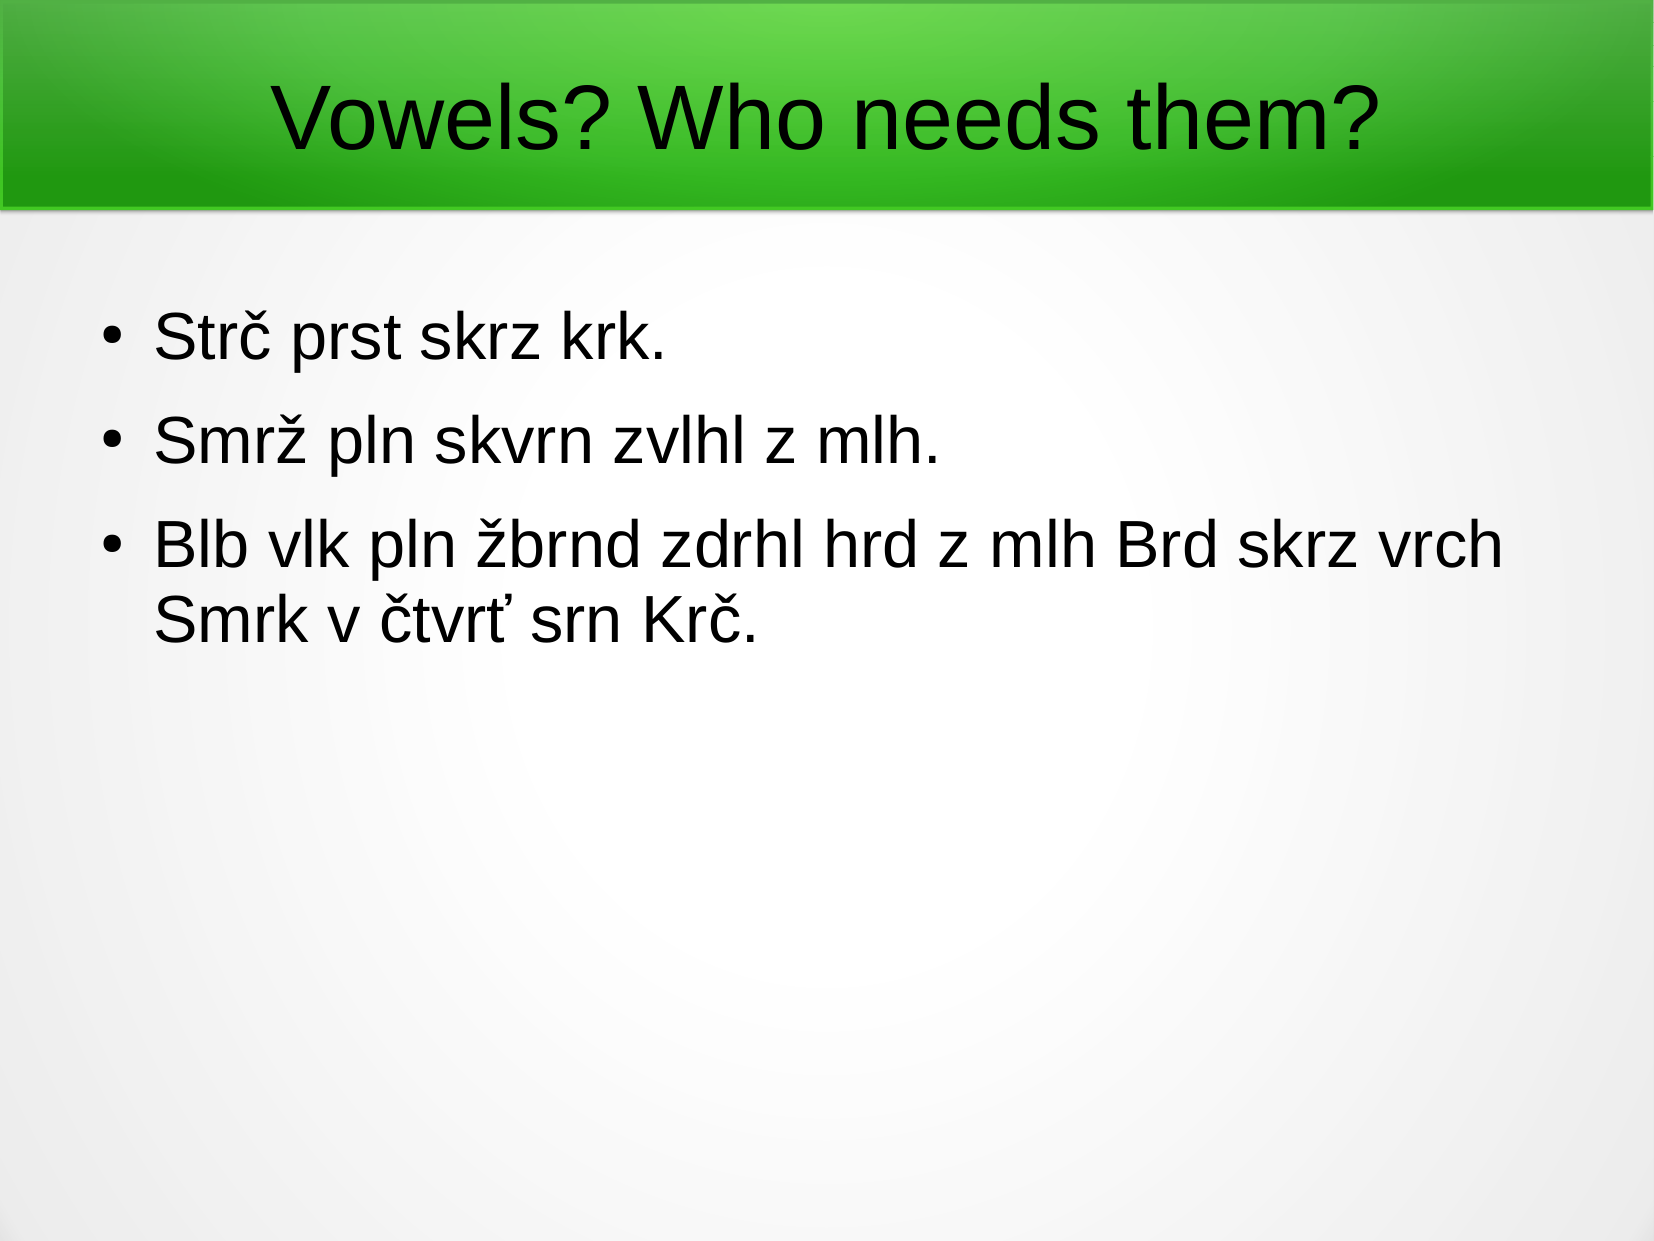

# Vowels? Who needs them?
Strč prst skrz krk.
Smrž pln skvrn zvlhl z mlh.
Blb vlk pln žbrnd zdrhl hrd z mlh Brd skrz vrch Smrk v čtvrť srn Krč.